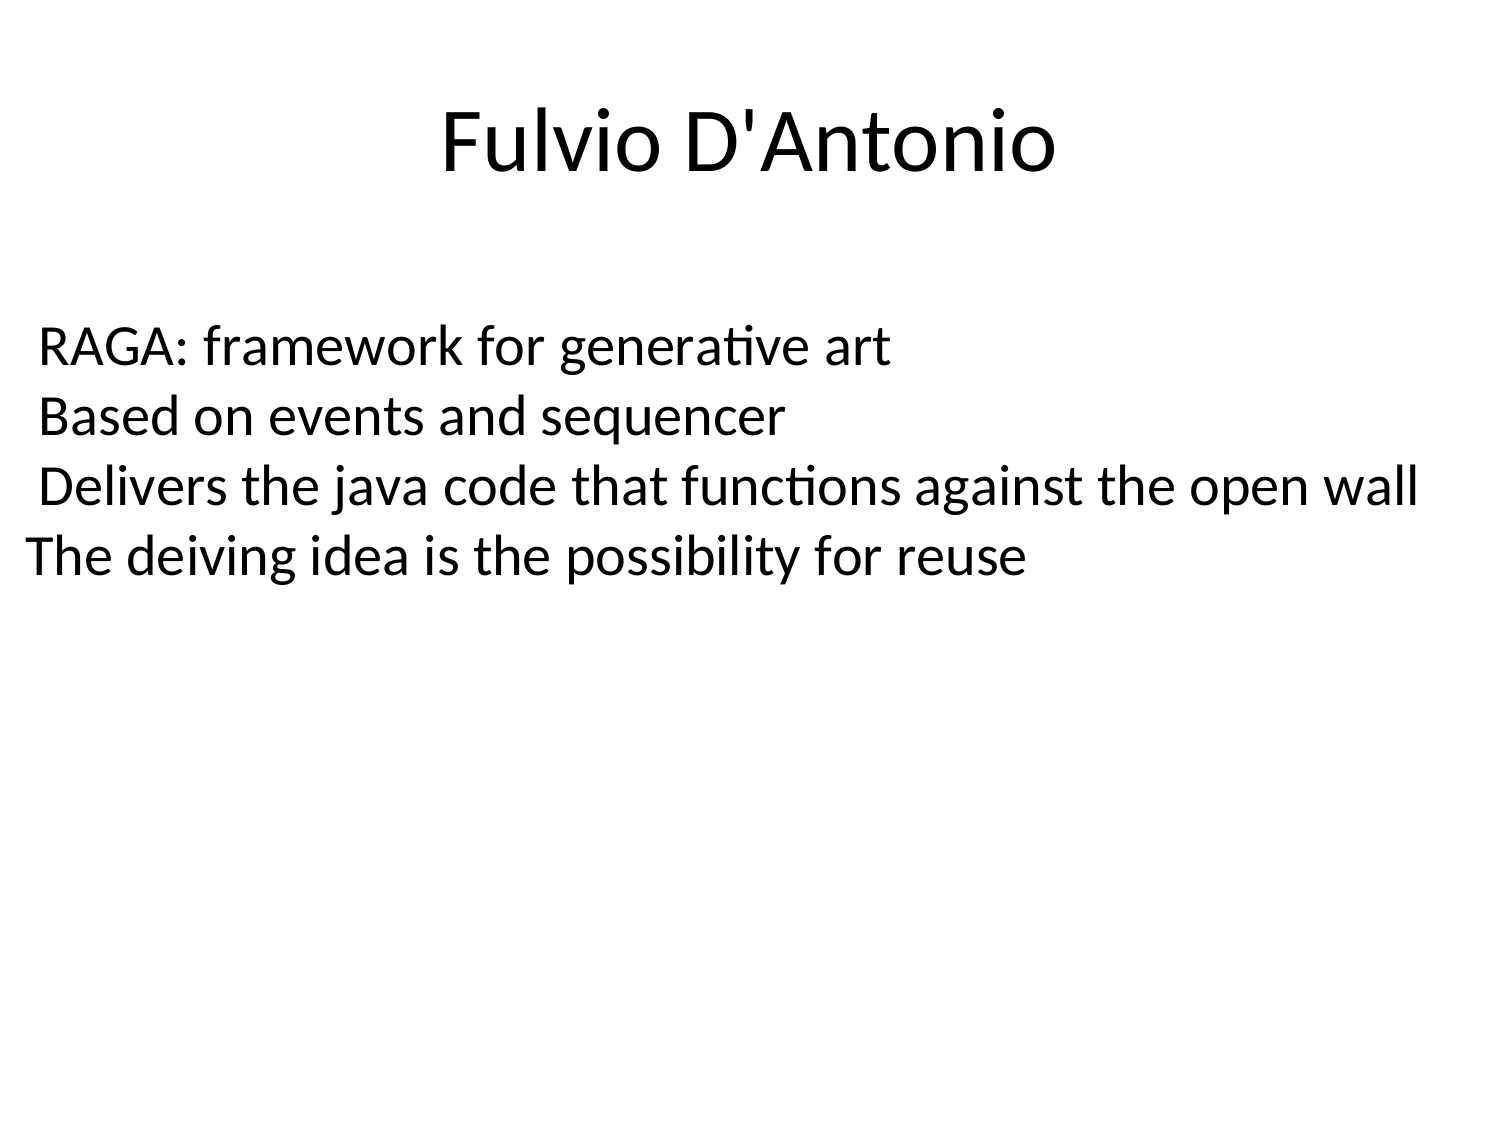

Fulvio D'Antonio
 RAGA: framework for generative art
 Based on events and sequencer
 Delivers the java code that functions against the open wall
The deiving idea is the possibility for reuse